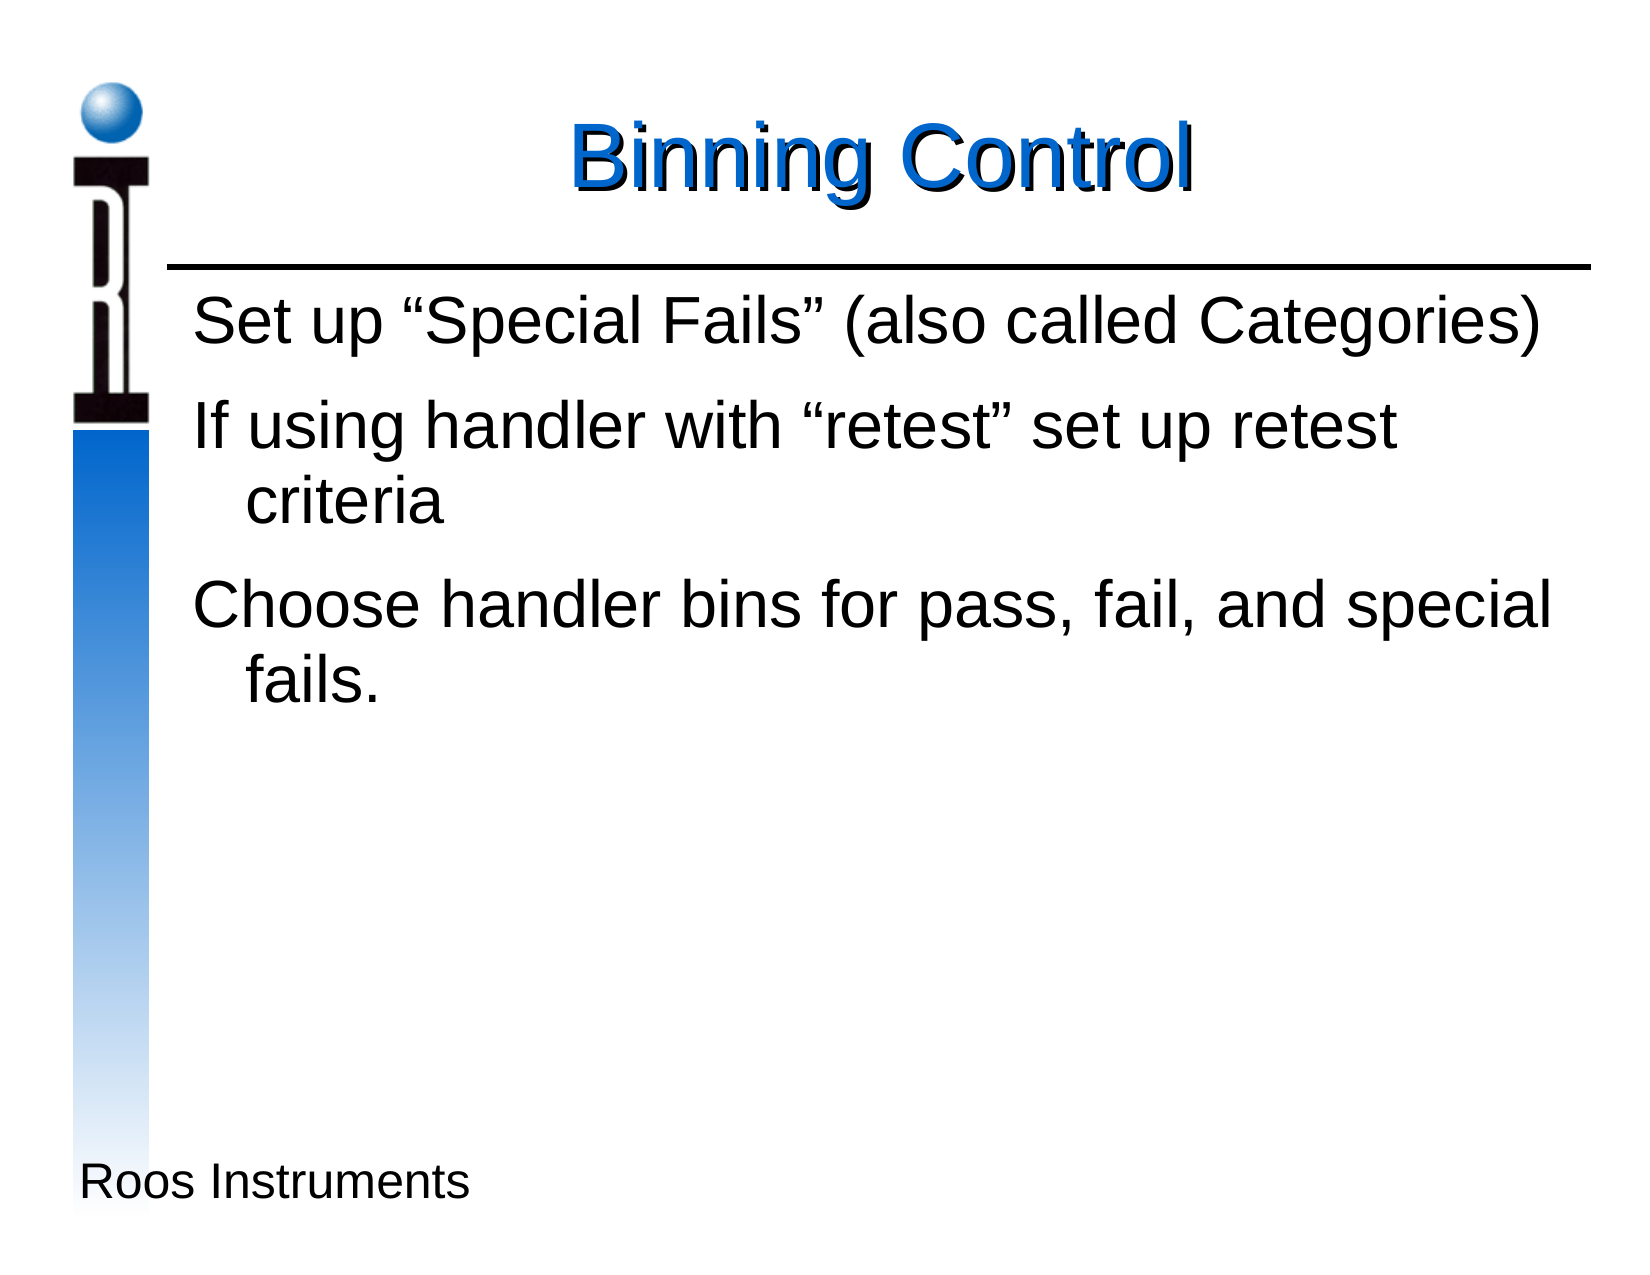

# Binning Control
Set up “Special Fails” (also called Categories)
If using handler with “retest” set up retest criteria
Choose handler bins for pass, fail, and special fails.